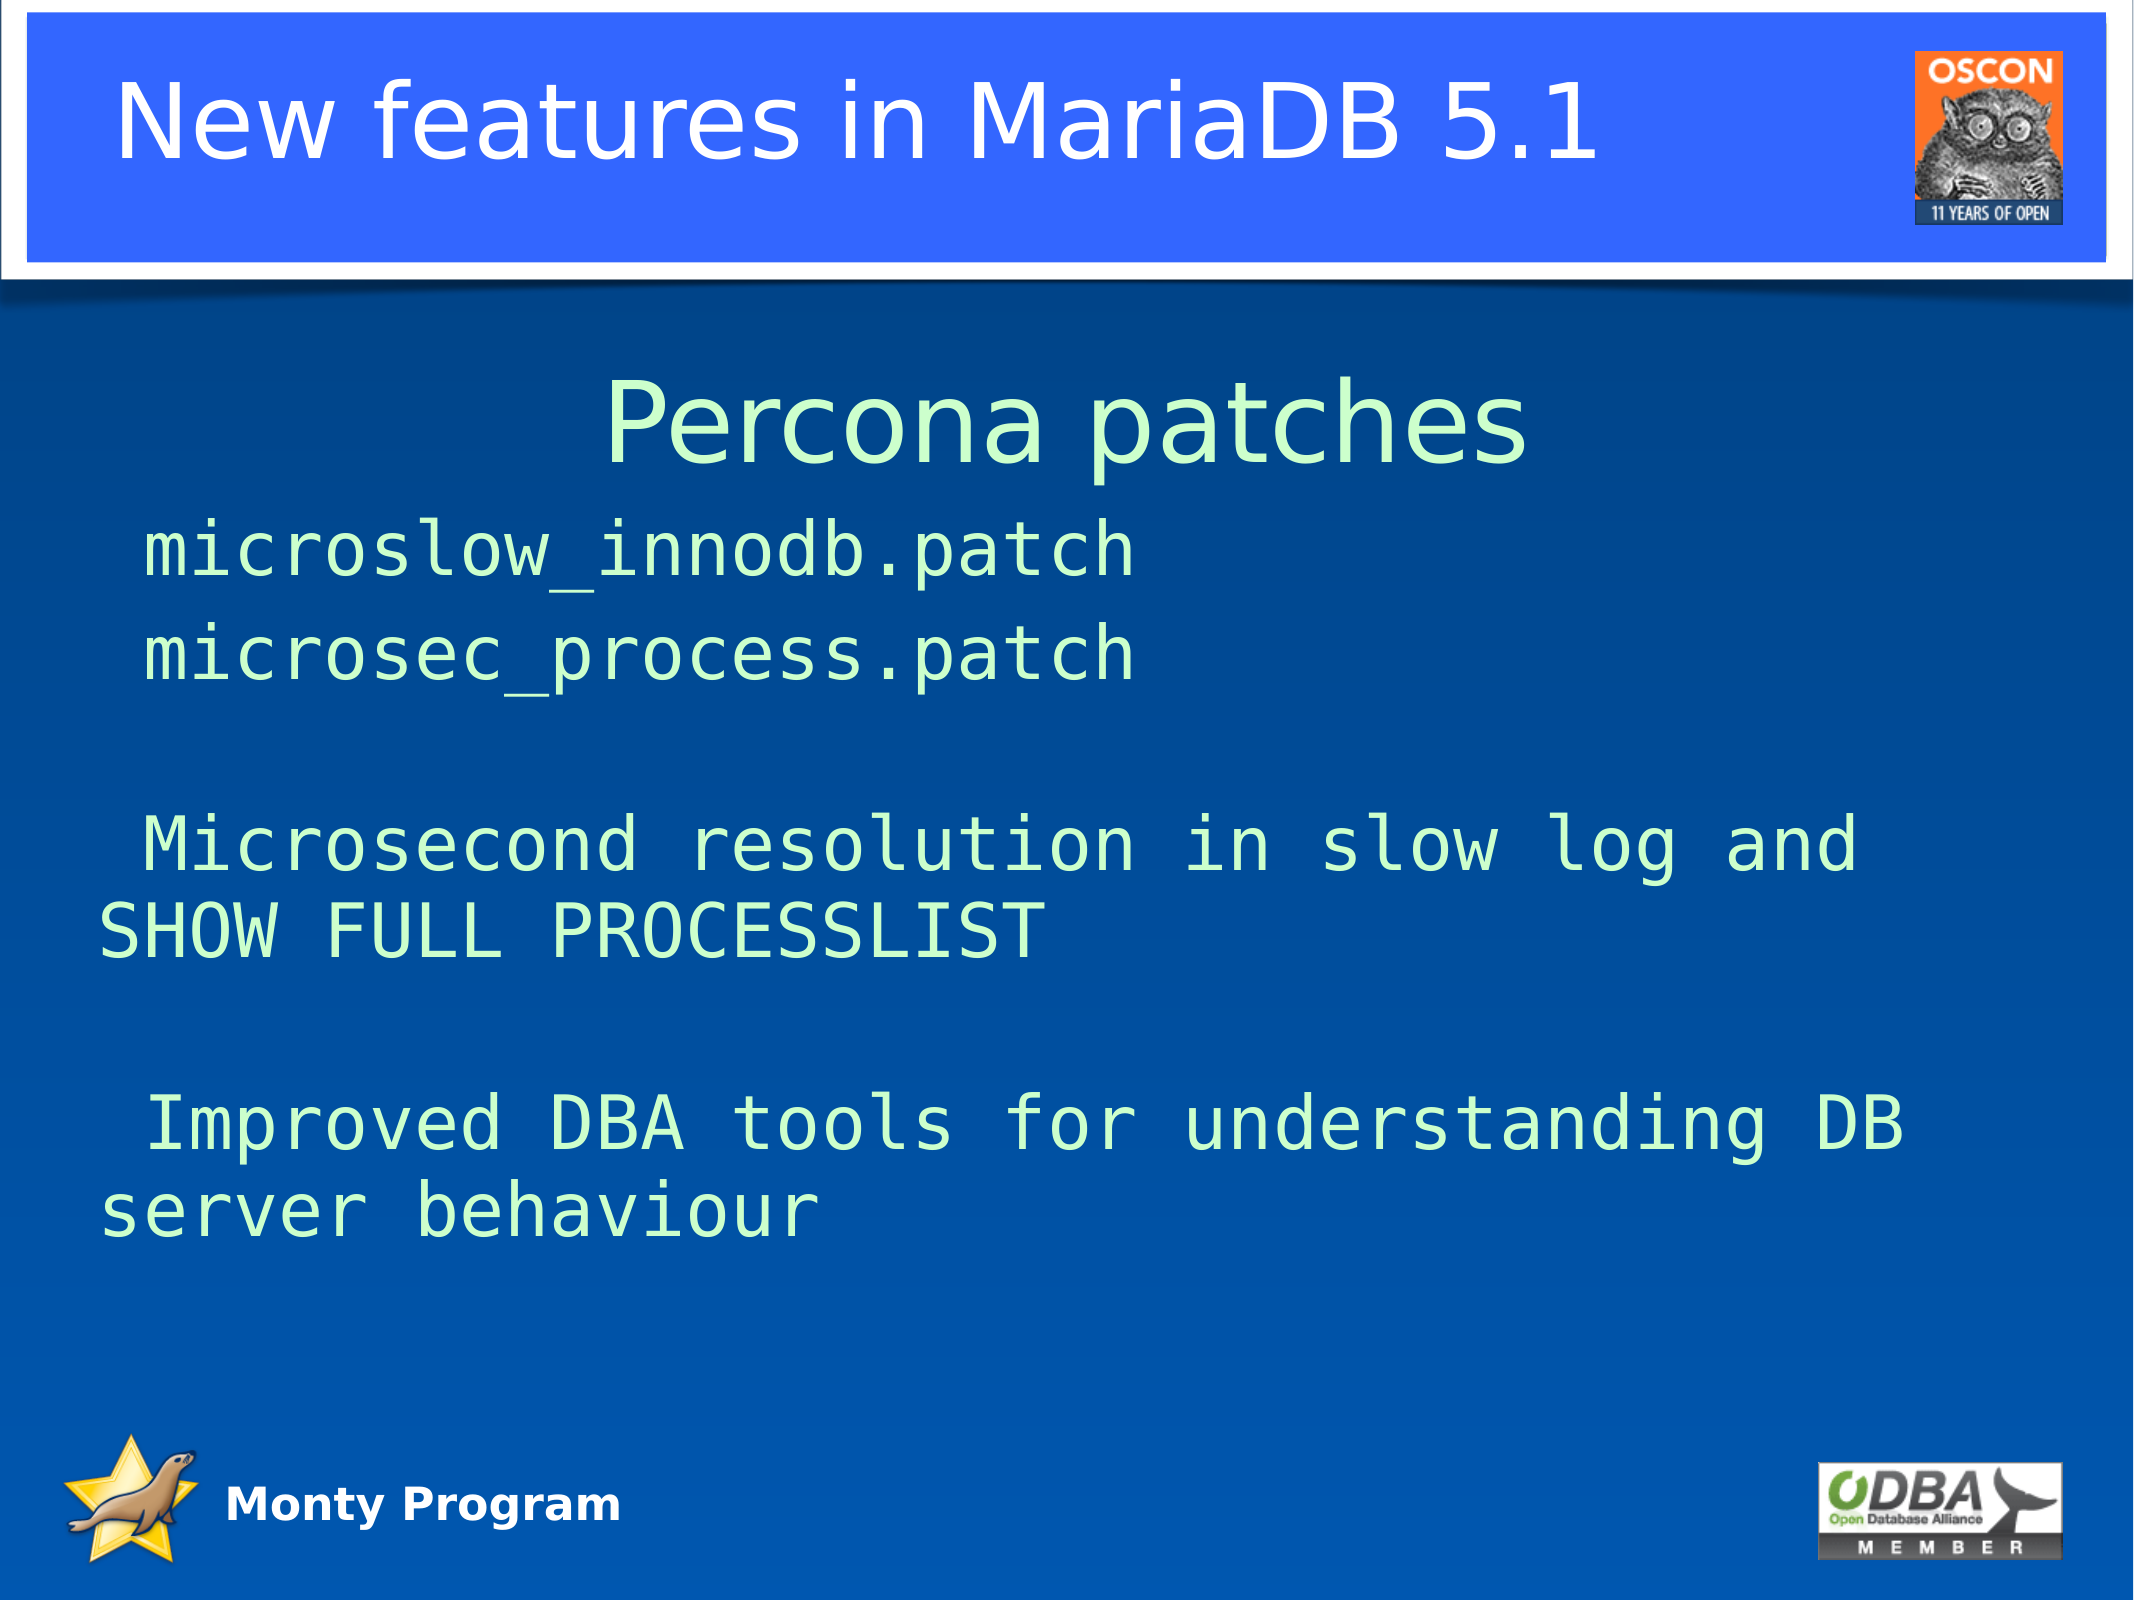

# New features in MariaDB 5.1
Percona patches
 microslow_innodb.patch
 microsec_process.patch
 Microsecond resolution in slow log and SHOW FULL PROCESSLIST
 Improved DBA tools for understanding DB server behaviour